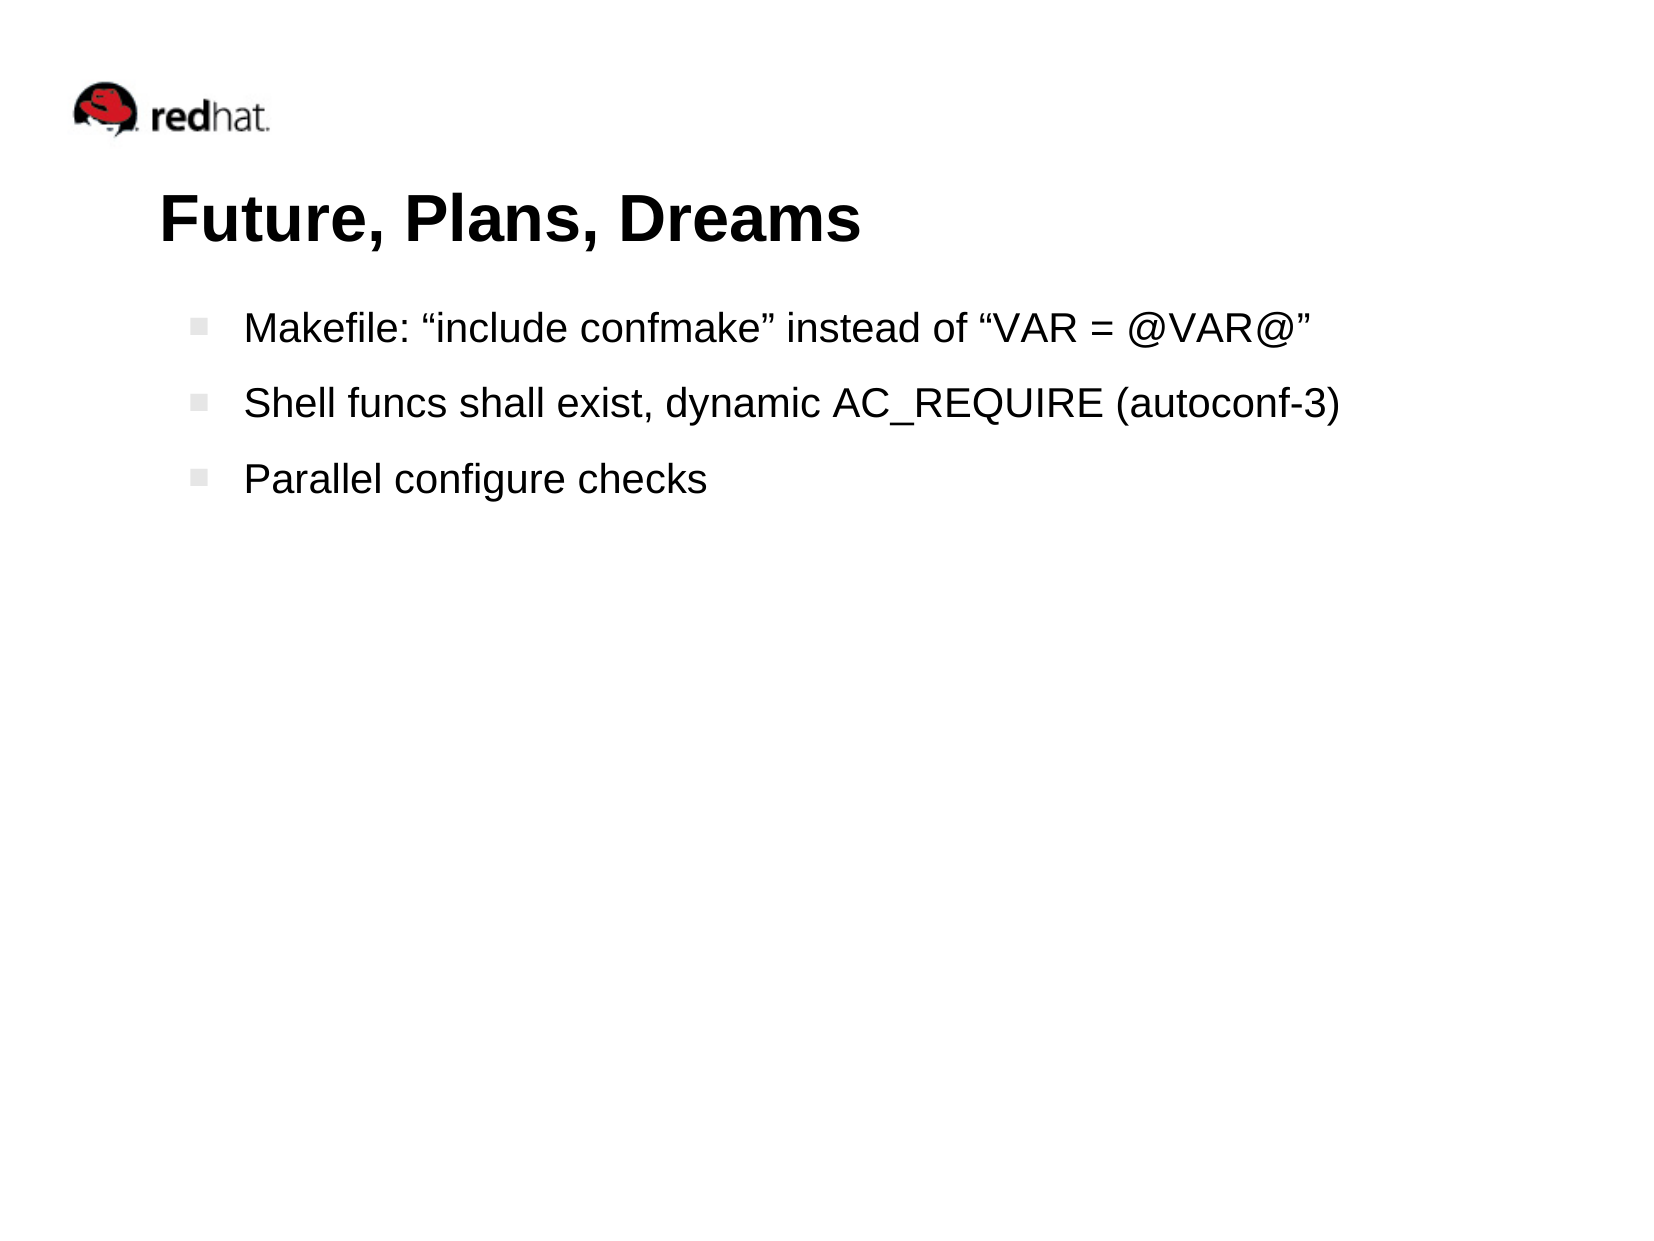

# Future, Plans, Dreams
Makefile: “include confmake” instead of “VAR = @VAR@”
Shell funcs shall exist, dynamic AC_REQUIRE (autoconf-3)
Parallel configure checks